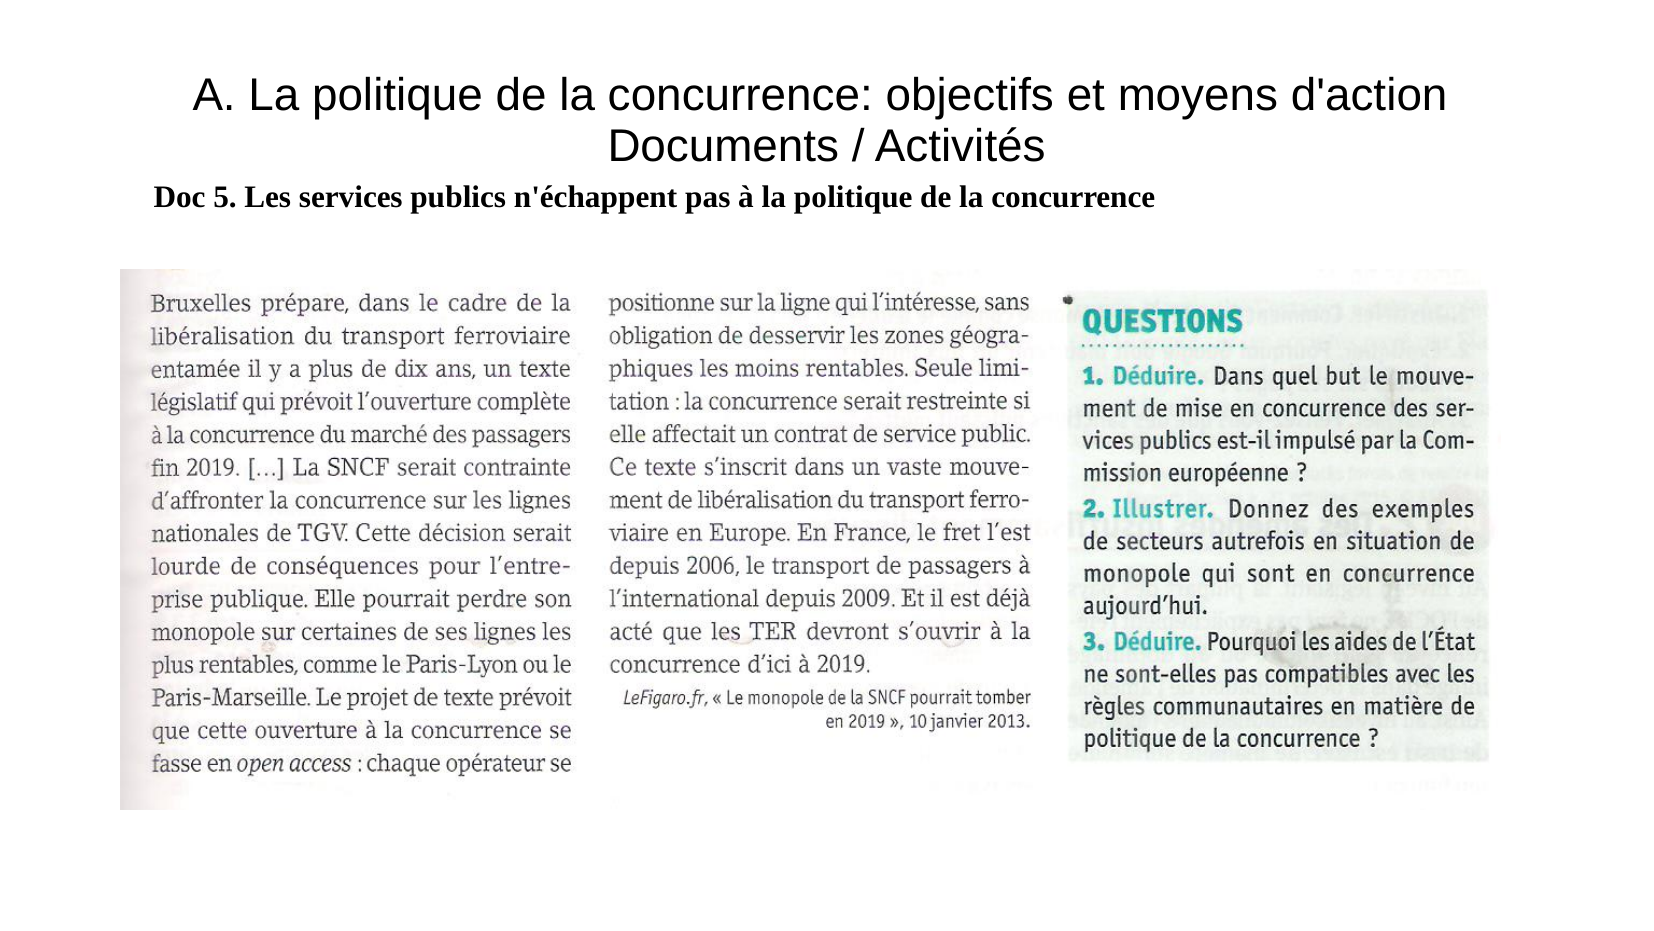

# A. La politique de la concurrence: objectifs et moyens d'action Documents / Activités
Doc 5. Les services publics n'échappent pas à la politique de la concurrence